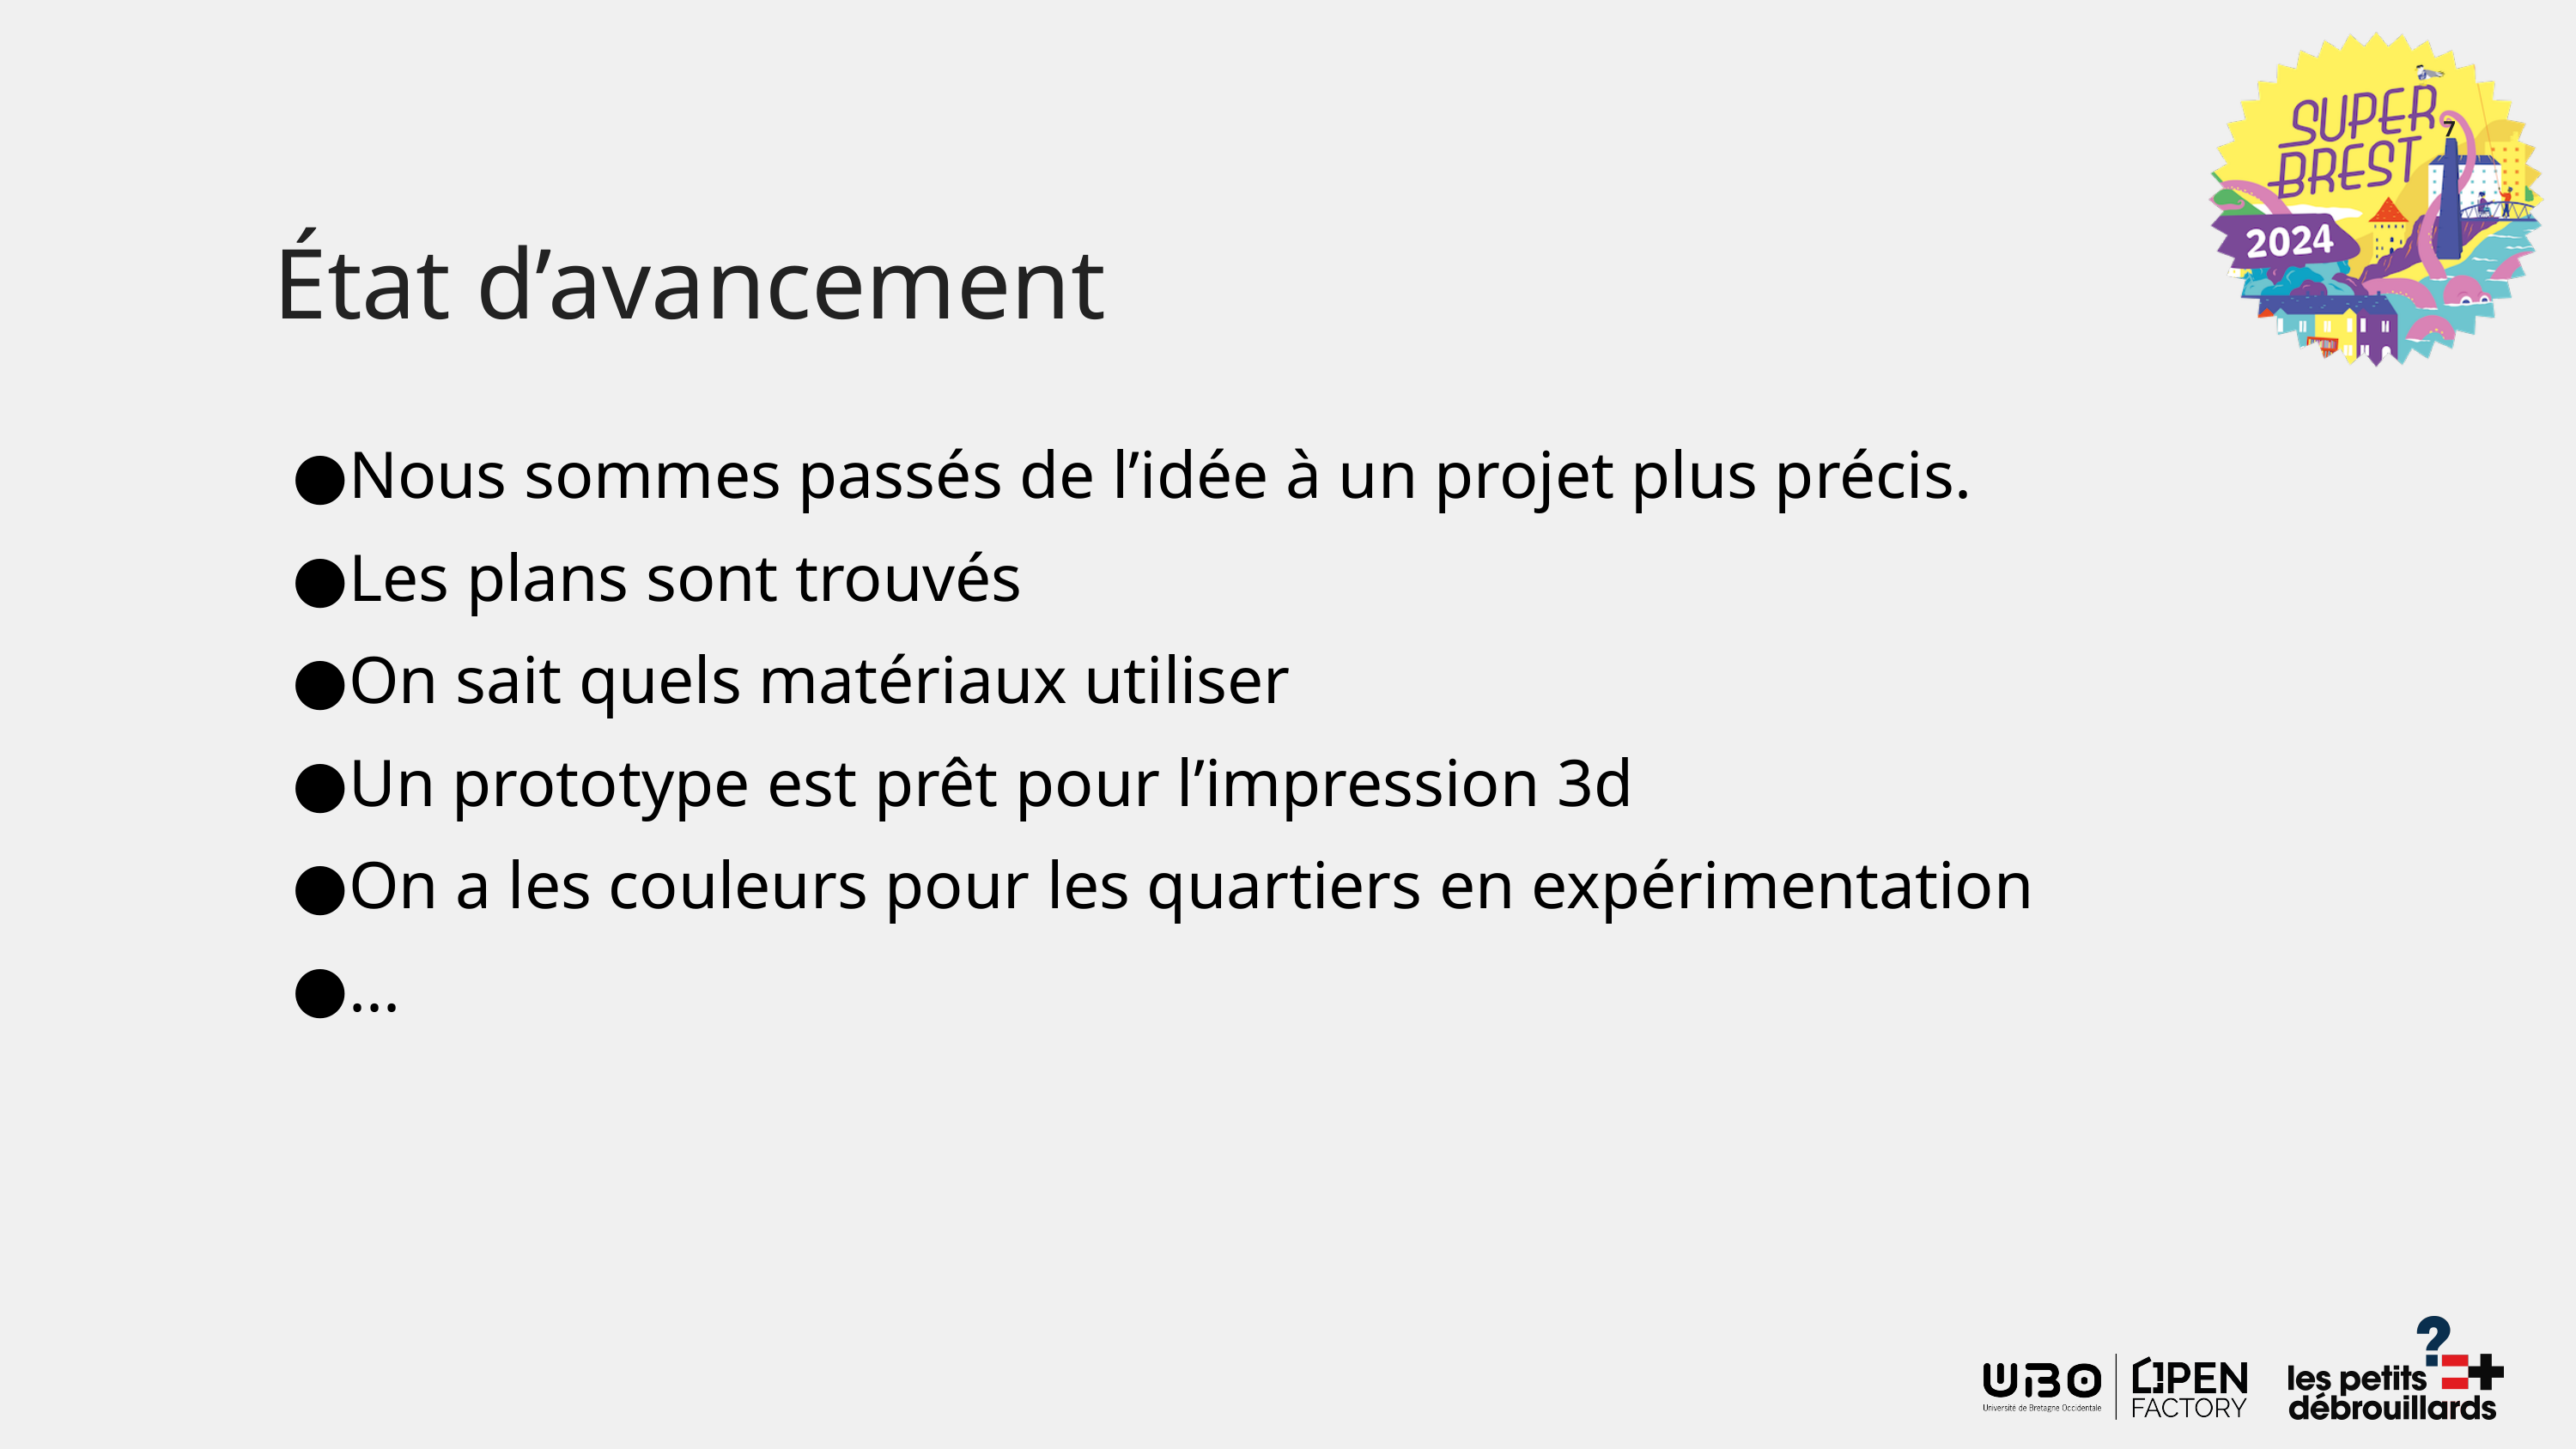

# État d’avancement
Nous sommes passés de l’idée à un projet plus précis.
Les plans sont trouvés
On sait quels matériaux utiliser
Un prototype est prêt pour l’impression 3d
On a les couleurs pour les quartiers en expérimentation
...